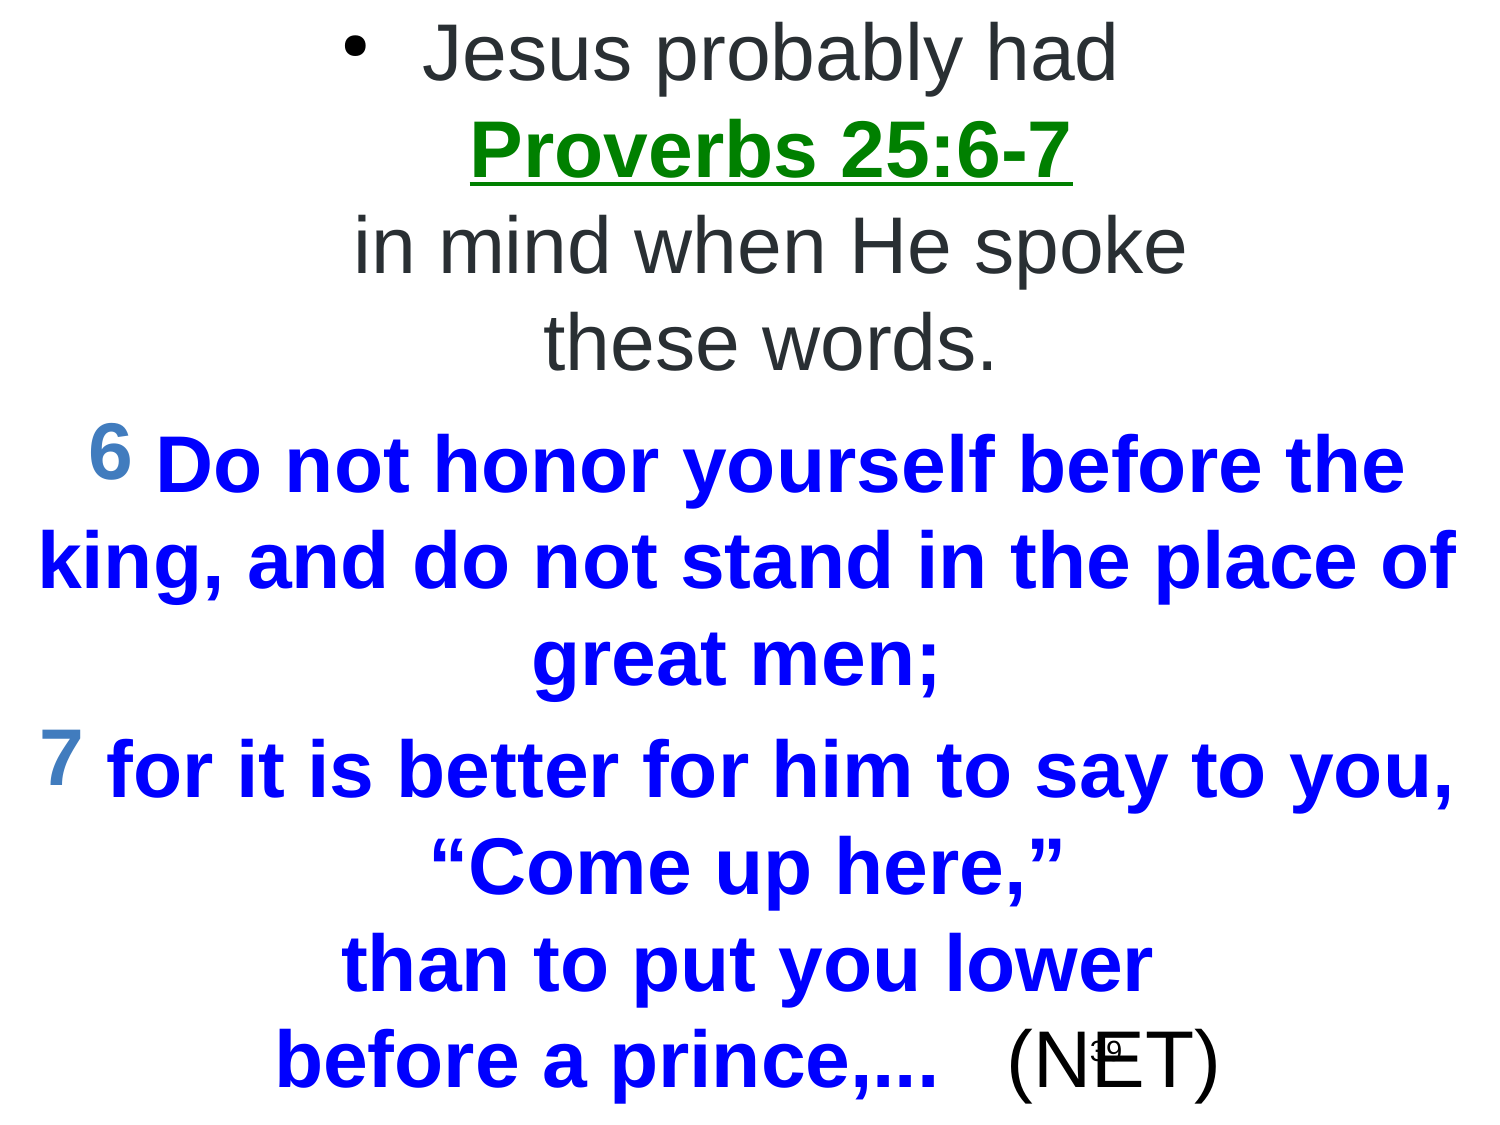

# Jesus probably had Proverbs 25:6-7 in mind when He spoke these words.
6 ​​​​​​​Do not honor yourself before the king, ​​​​​​and do not stand in the place of great men;
7 ​​​​​​​for it is better for him to say to you, “Come up here,”
 ​​​​​​than to put you lower
before a prince,... ​​​​​​ (NET)
39